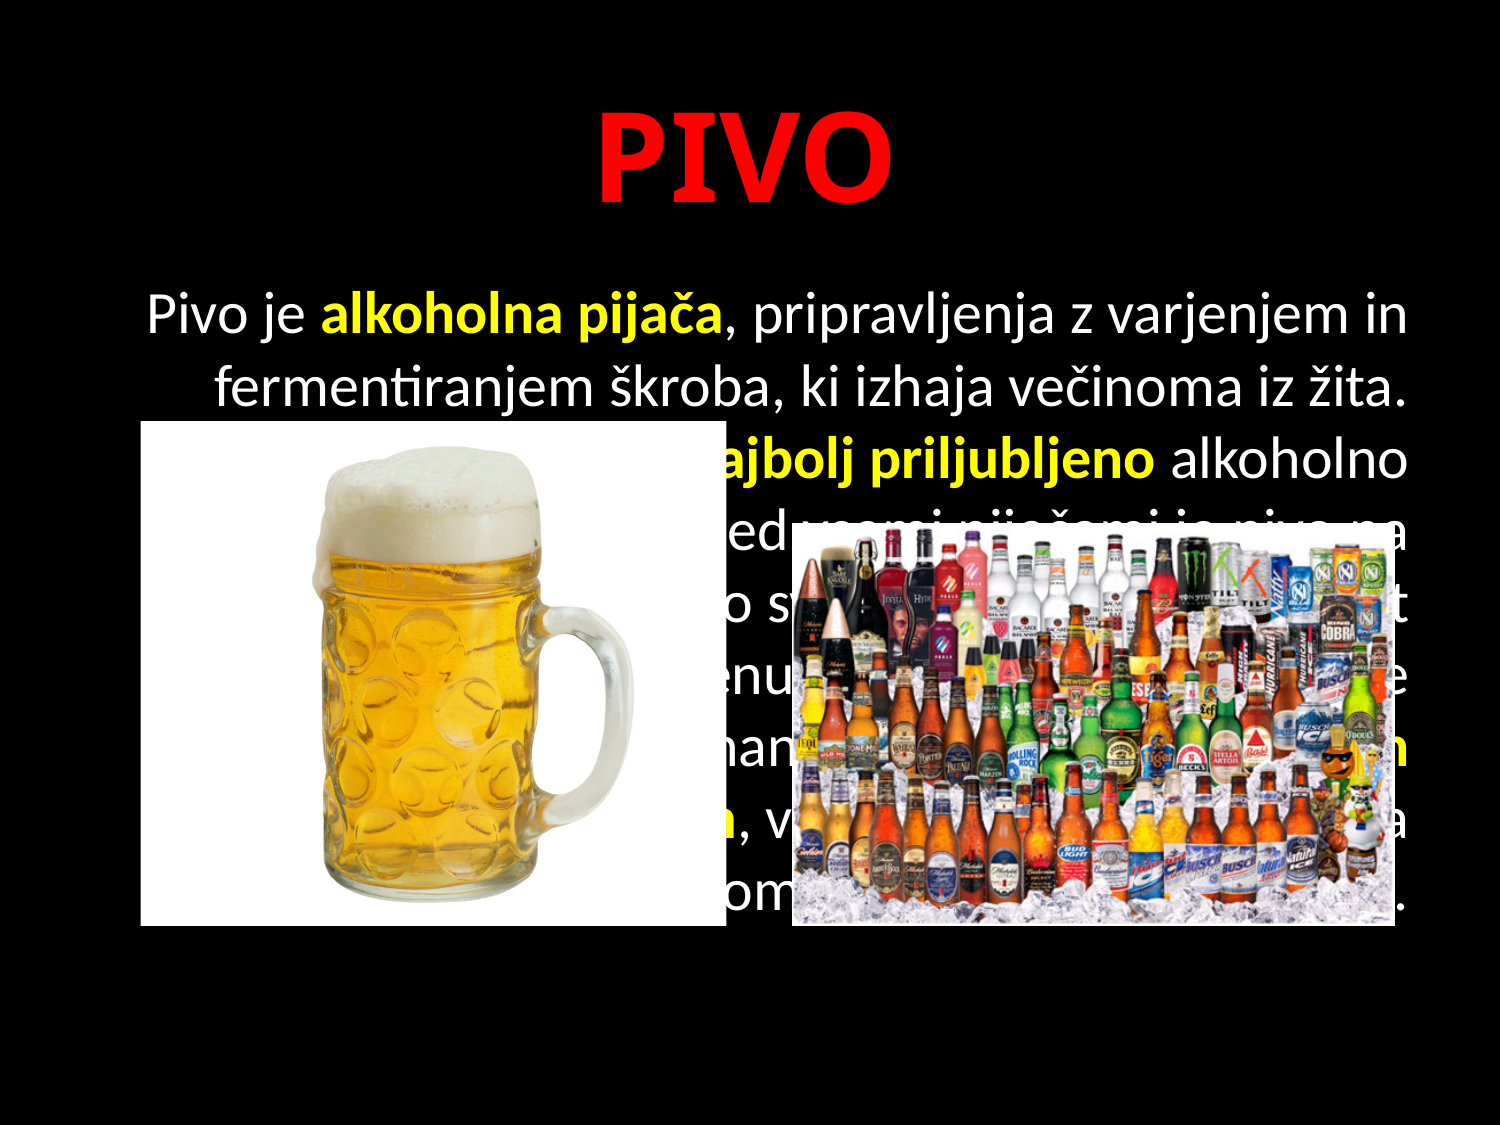

# PIVO
 Pivo je alkoholna pijača, pripravljenja z varjenjem in fermentiranjem škroba, ki izhaja večinoma iz žita. Velja za najstarejšo in najbolj priljubljeno alkoholno pijačo na svetu. Med vsemi pijačami je pivo na tretjem mestu po svetovni porabi. Dejavnost proizvodnje piva imenujemo pivovarstvo. Pivo je bilo v zgodovini poznano že starim Egipčanom in Mezopotamcem, vendar so bila njihova piva popolnoma drugačna od današnjih.